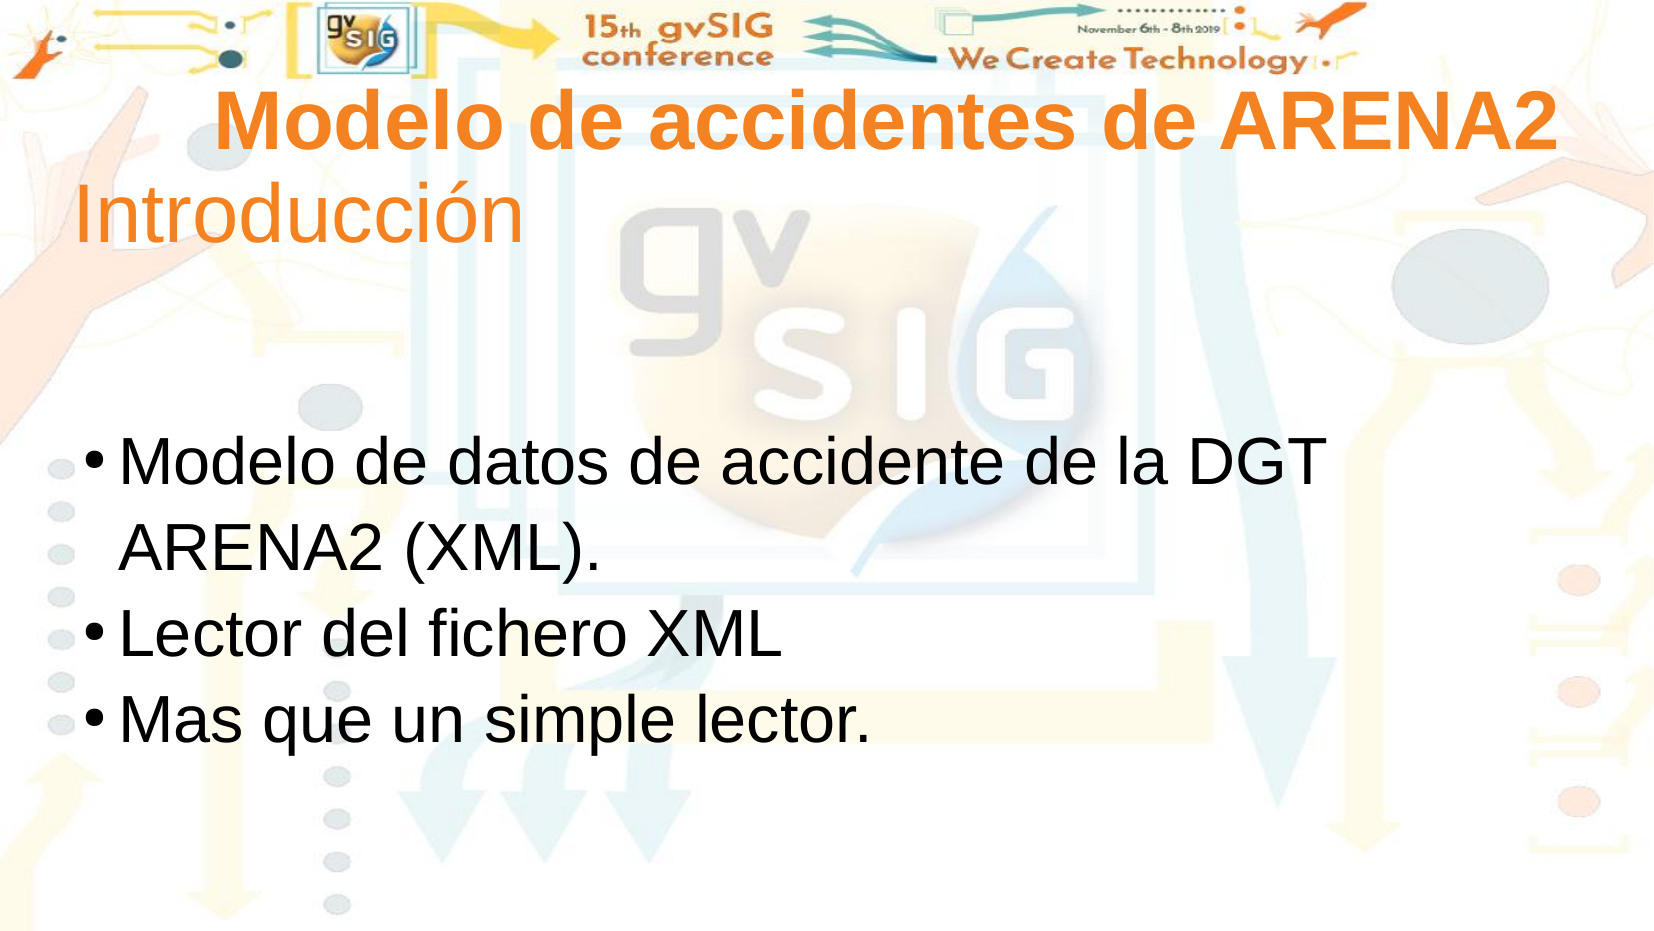

# Modelo de accidentes de ARENA2
Introducción
Modelo de datos de accidente de la DGT ARENA2 (XML).
Lector del fichero XML
Mas que un simple lector.